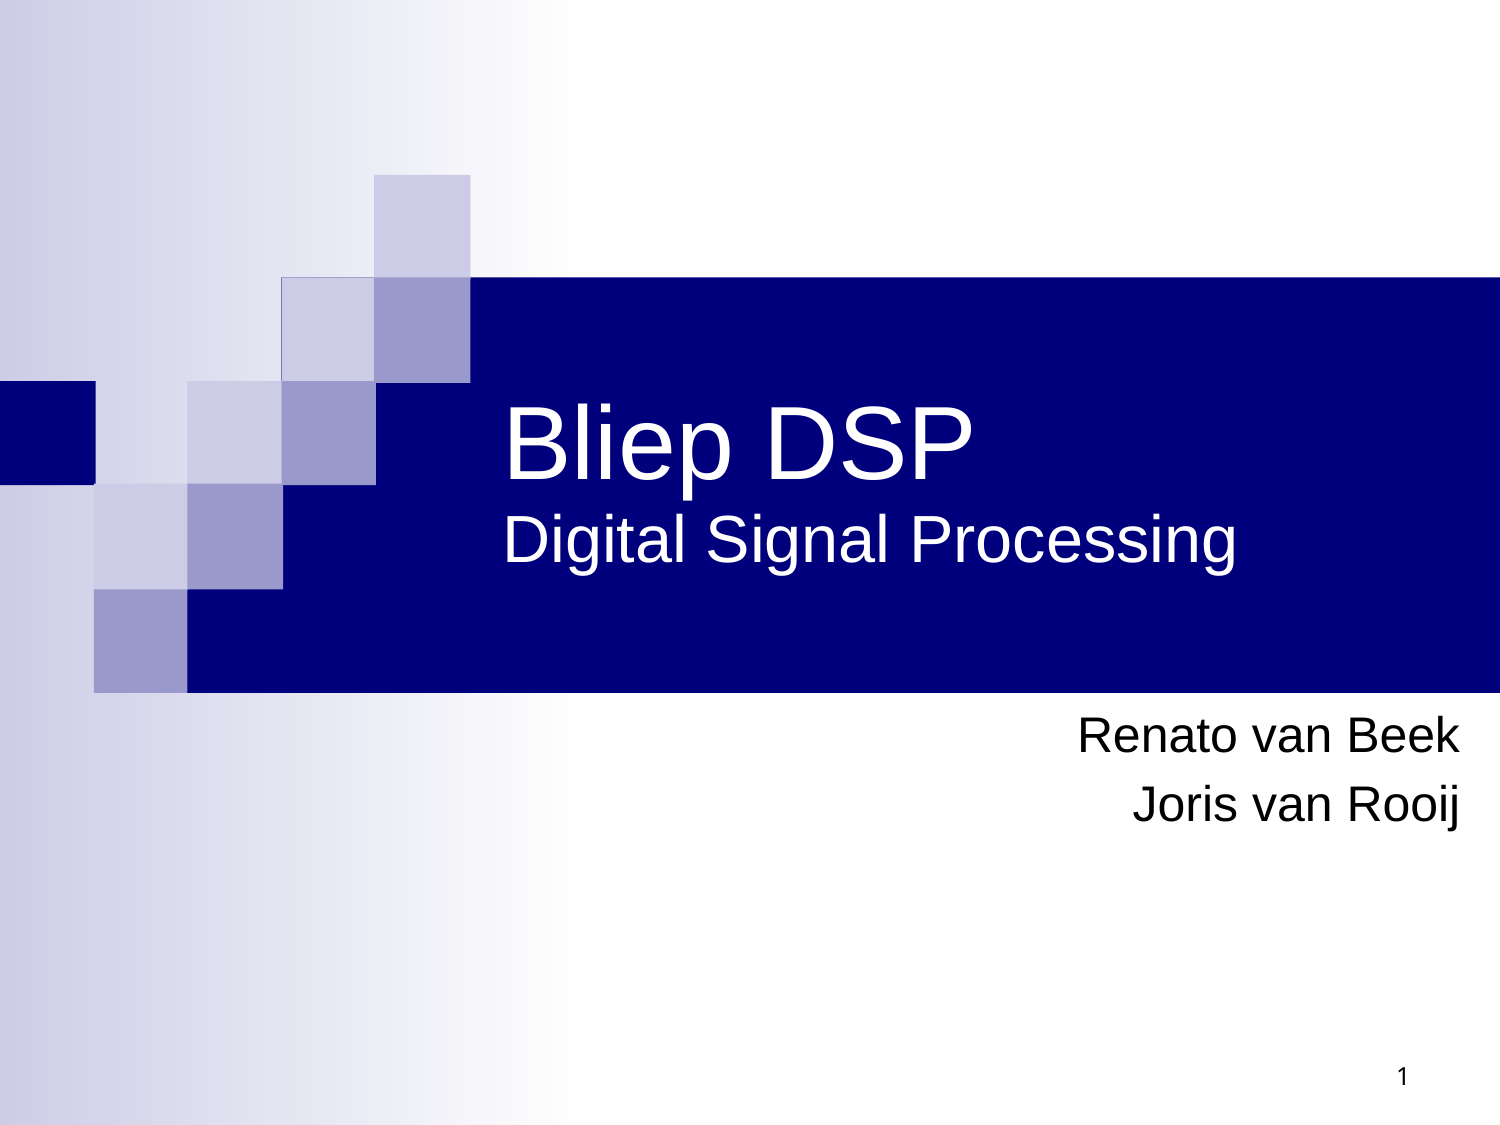

# Bliep DSP Digital Signal Processing
Renato van Beek
Joris van Rooij
1